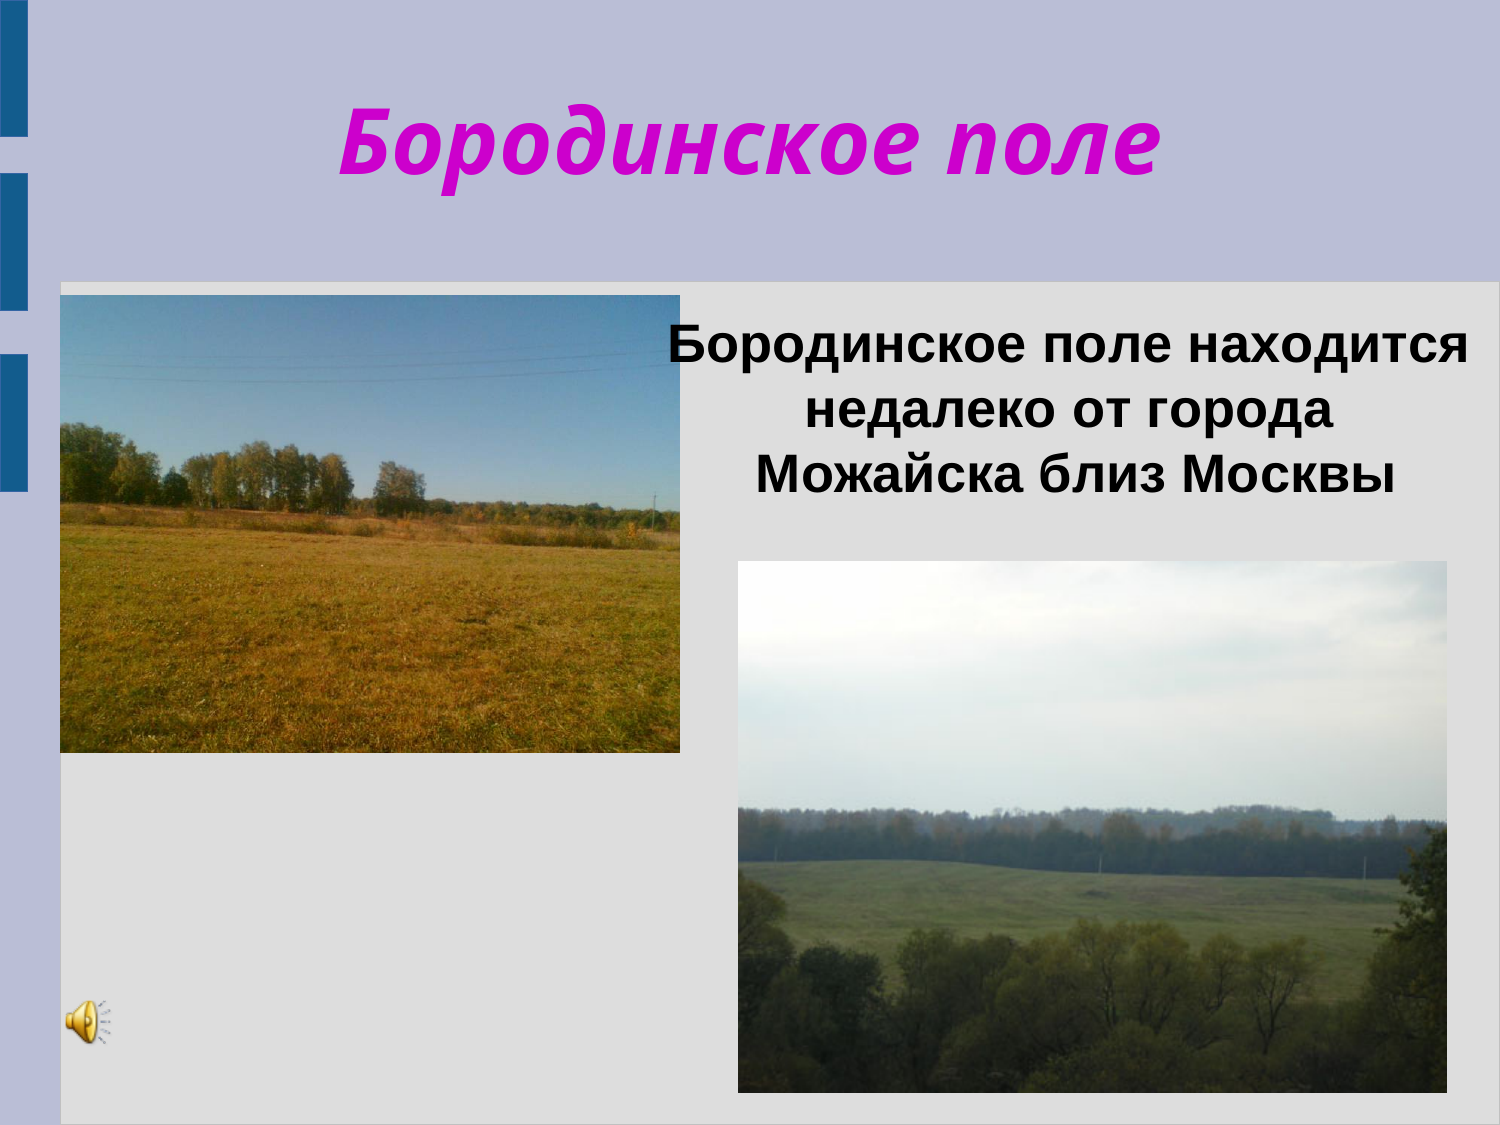

# Бородинское поле
Бородинское поле находится
недалеко от города
Можайска близ Москвы